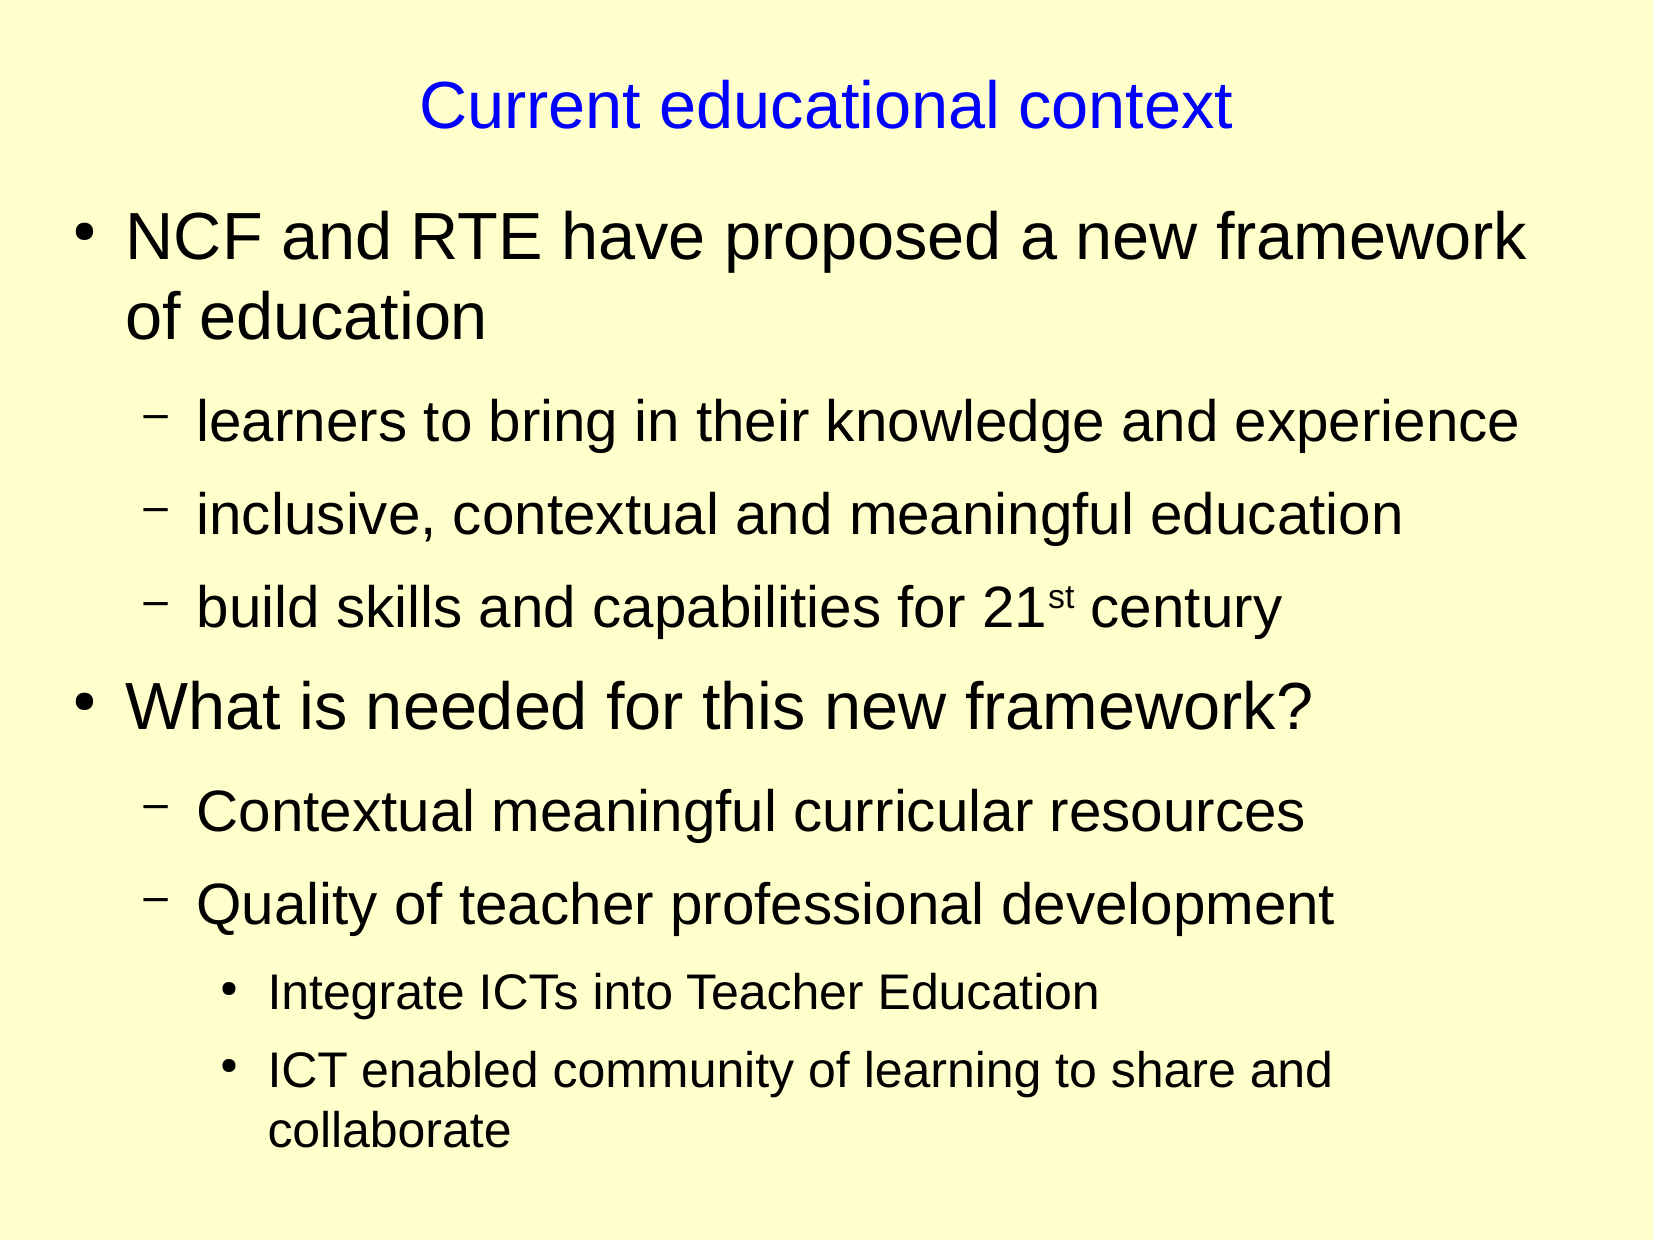

# Current educational context
NCF and RTE have proposed a new framework of education
learners to bring in their knowledge and experience
inclusive, contextual and meaningful education
build skills and capabilities for 21st century
What is needed for this new framework?
Contextual meaningful curricular resources
Quality of teacher professional development
Integrate ICTs into Teacher Education
ICT enabled community of learning to share and collaborate